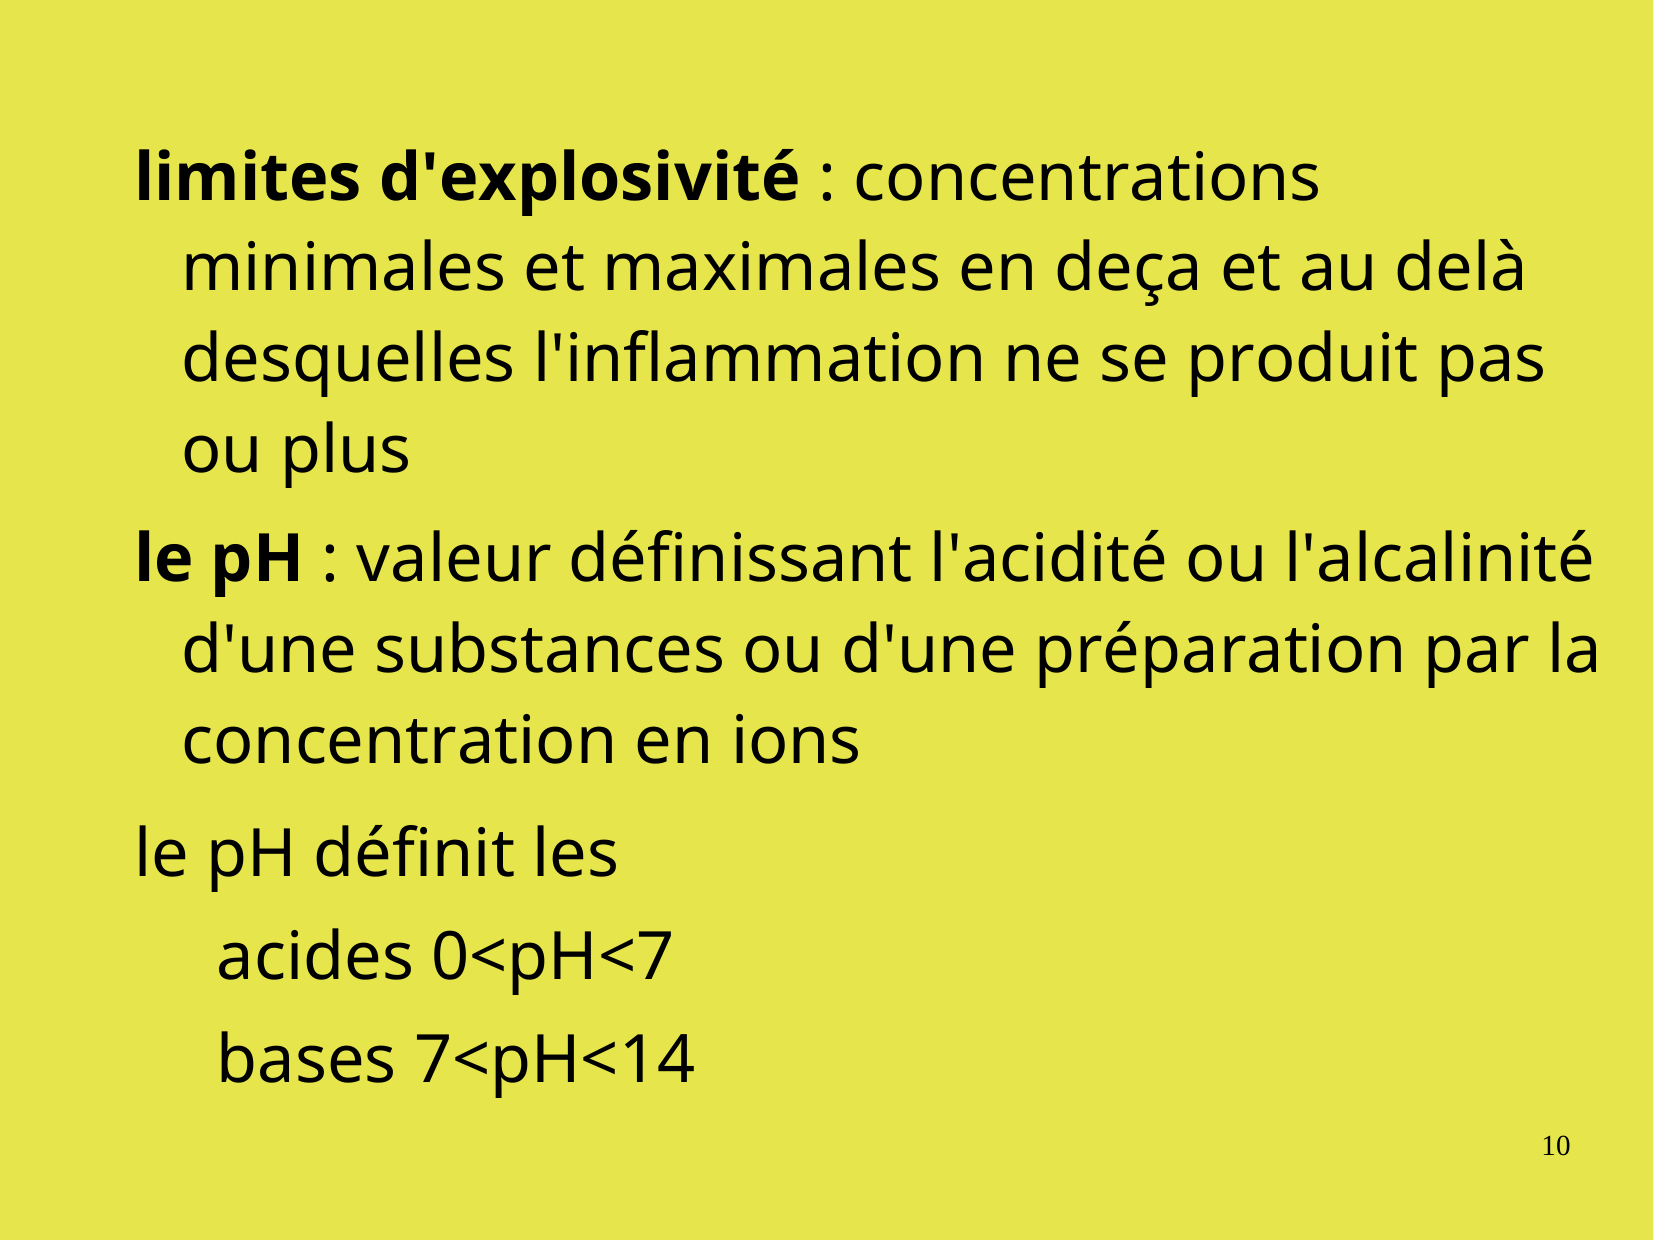

limites d'explosivité : concentrations minimales et maximales en deça et au delà desquelles l'inflammation ne se produit pas ou plus
le pH : valeur définissant l'acidité ou l'alcalinité d'une substances ou d'une préparation par la concentration en ions
le pH définit les
acides 0<pH<7
bases 7<pH<14
10